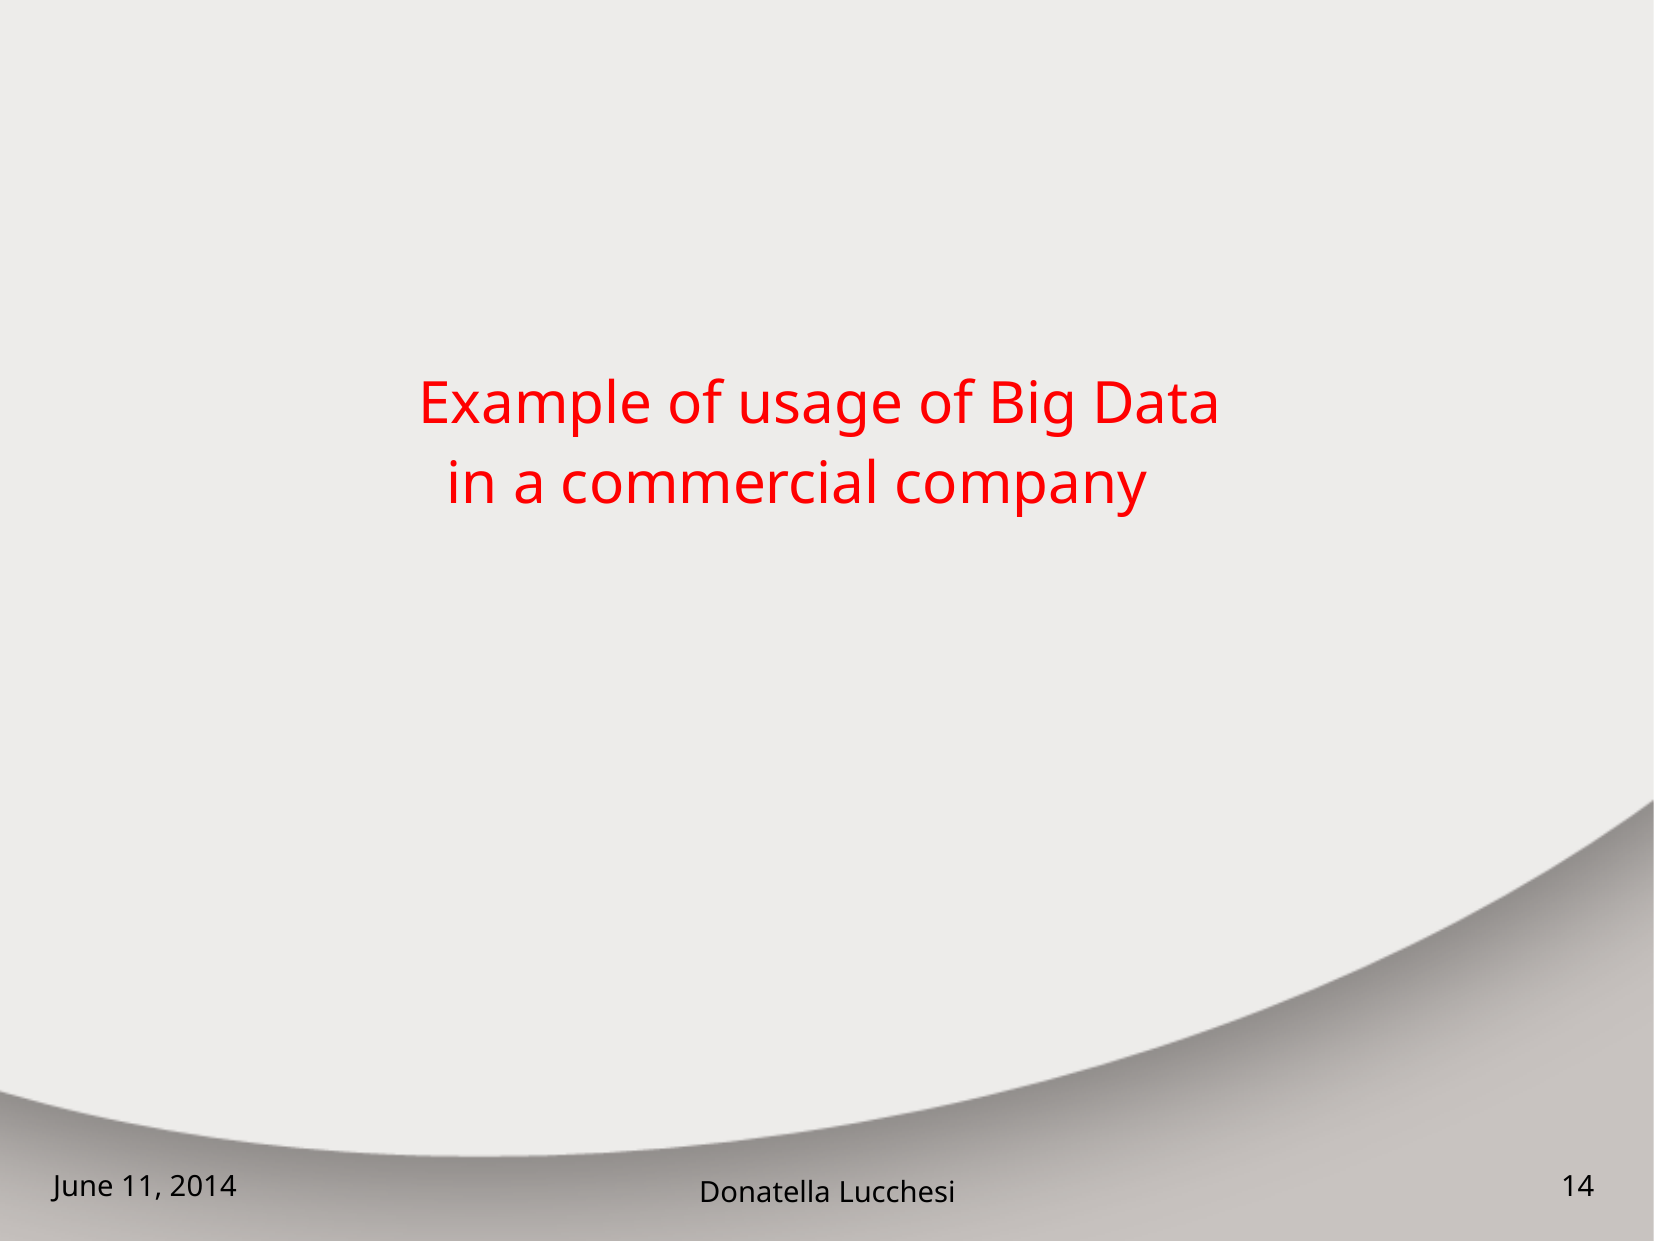

Example of usage of Big Data
in a commercial company
June 11, 2014
14
Donatella Lucchesi